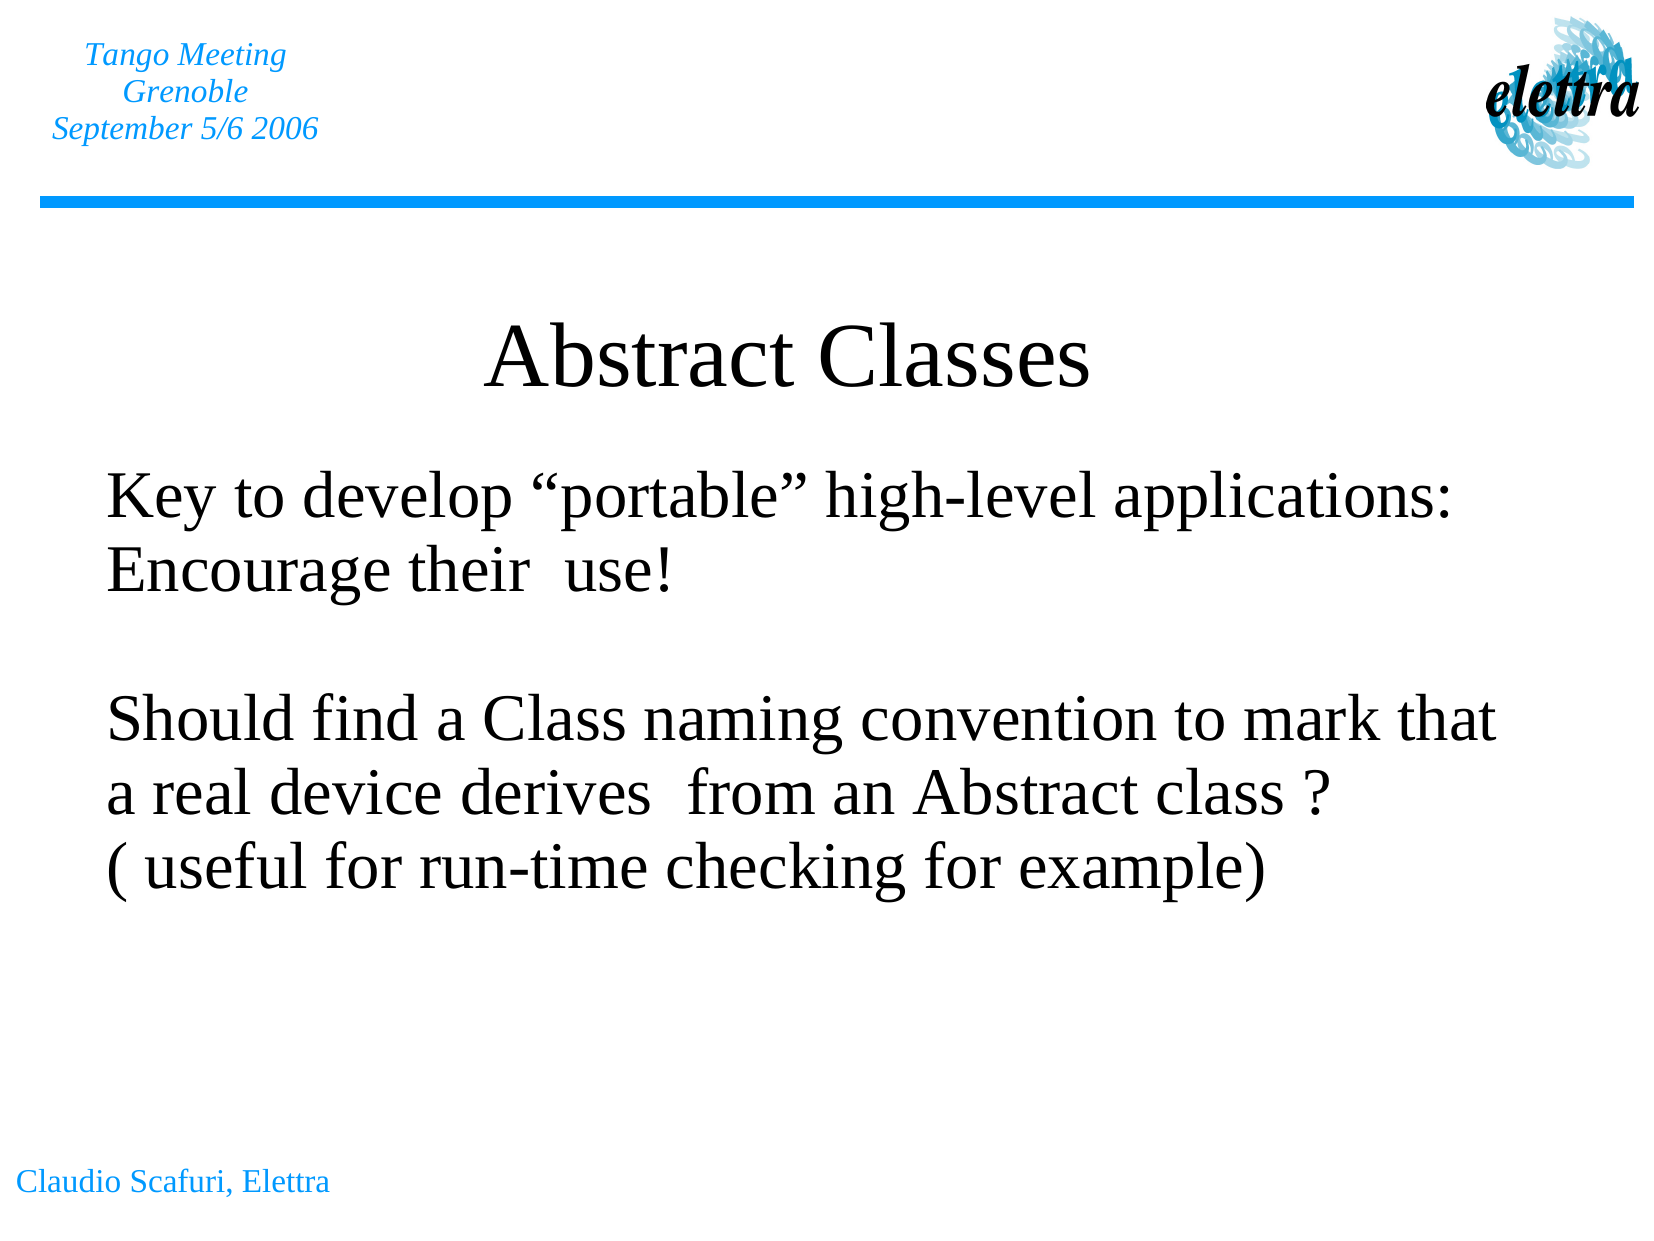

# Abstract Classes
Key to develop “portable” high-level applications:
Encourage their use!
Should find a Class naming convention to mark that a real device derives from an Abstract class ? ( useful for run-time checking for example)